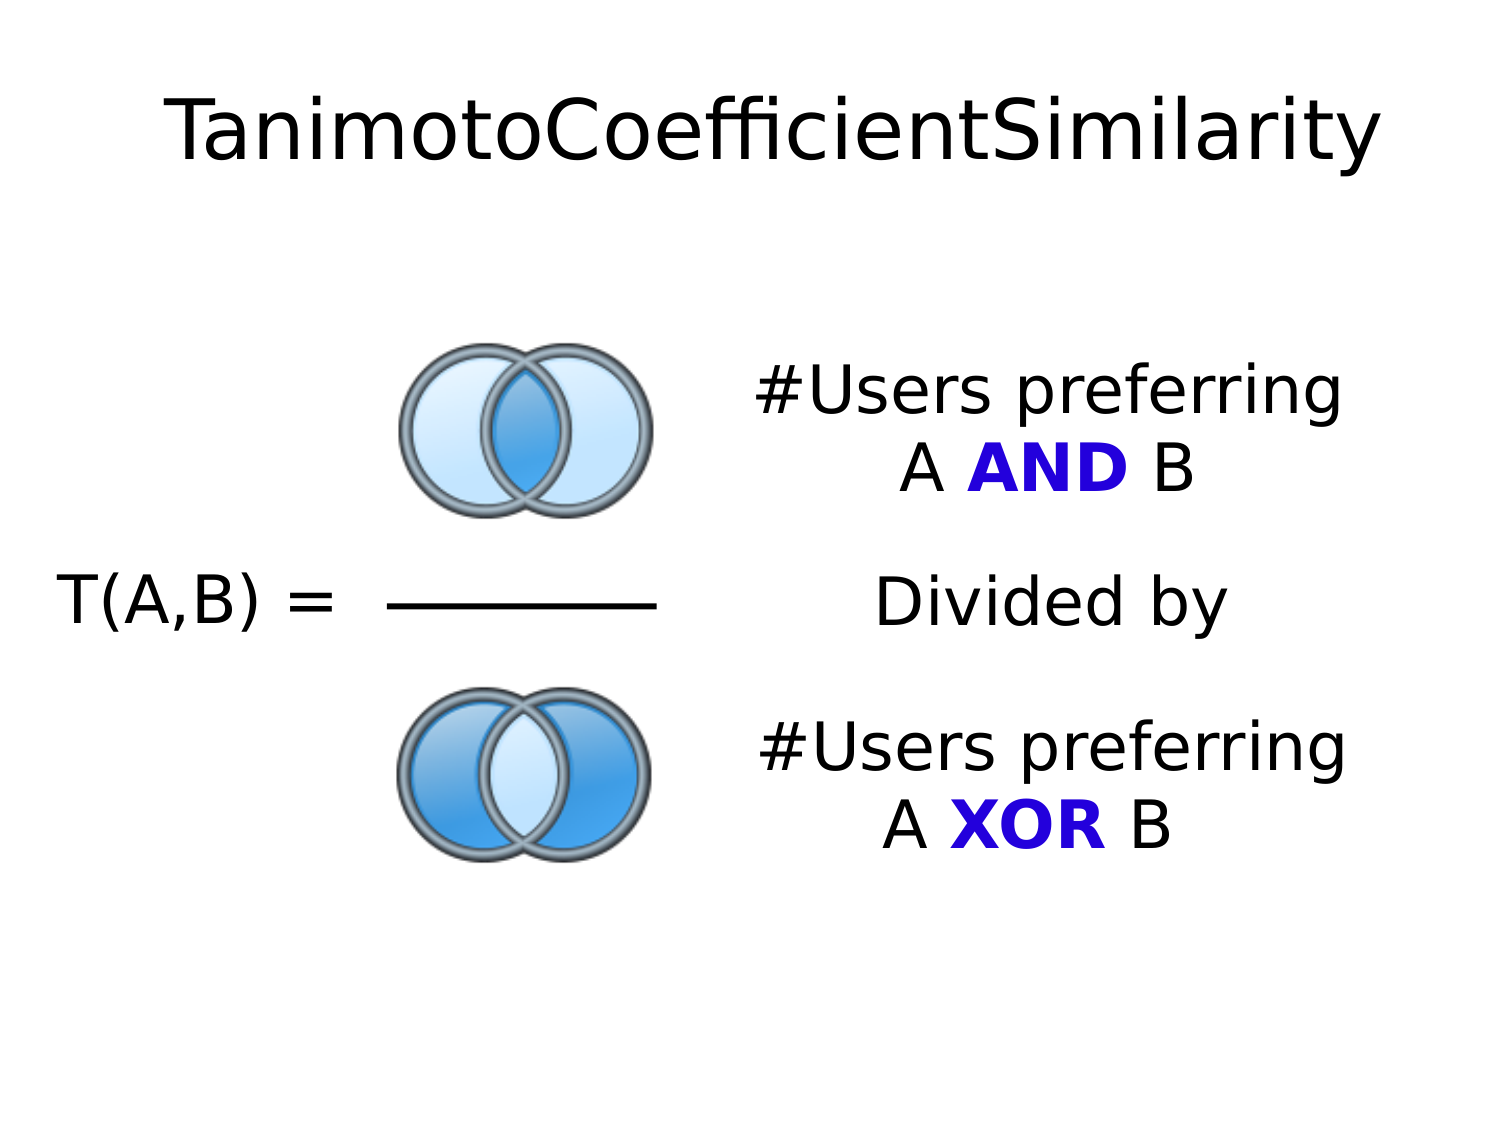

TanimotoCoefficientSimilarity
#Users preferring
 A AND B
T(A,B) =
Divided by
#Users preferring
 A XOR B